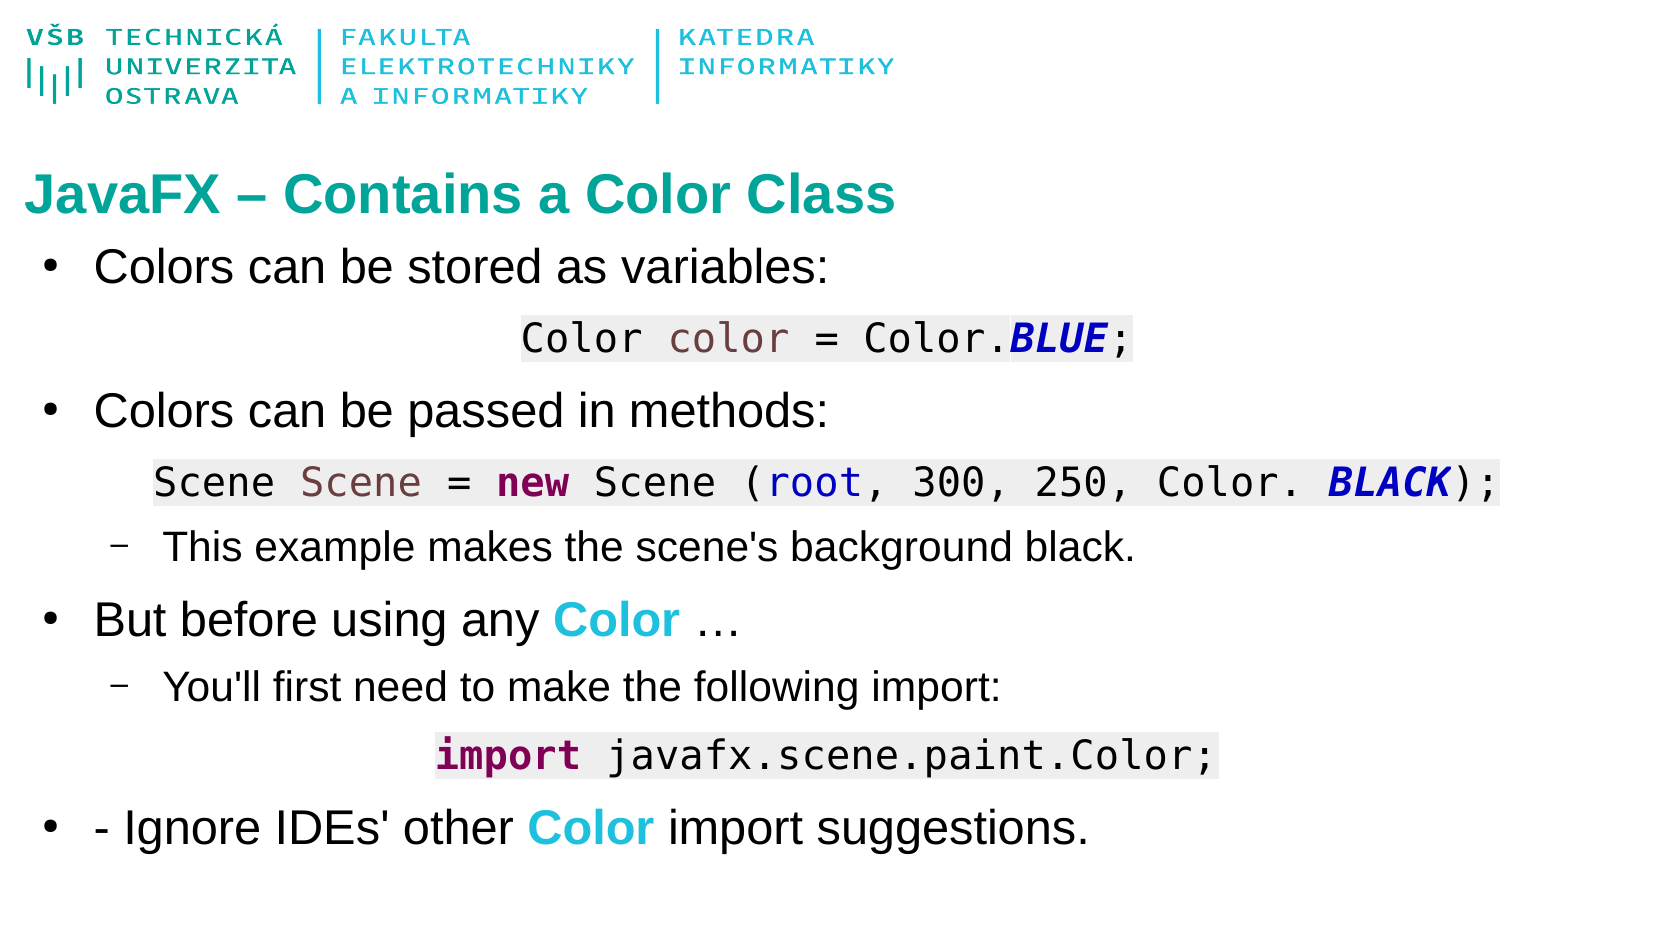

# JavaFX – Contains a Color Class
Colors can be stored as variables:
Color color = Color.BLUE;
Colors can be passed in methods:
Scene Scene = new Scene (root, 300, 250, Color. BLACK);
This example makes the scene's background black.
But before using any Color …
You'll first need to make the following import:
import javafx.scene.paint.Color;
- Ignore IDEs' other Color import suggestions.